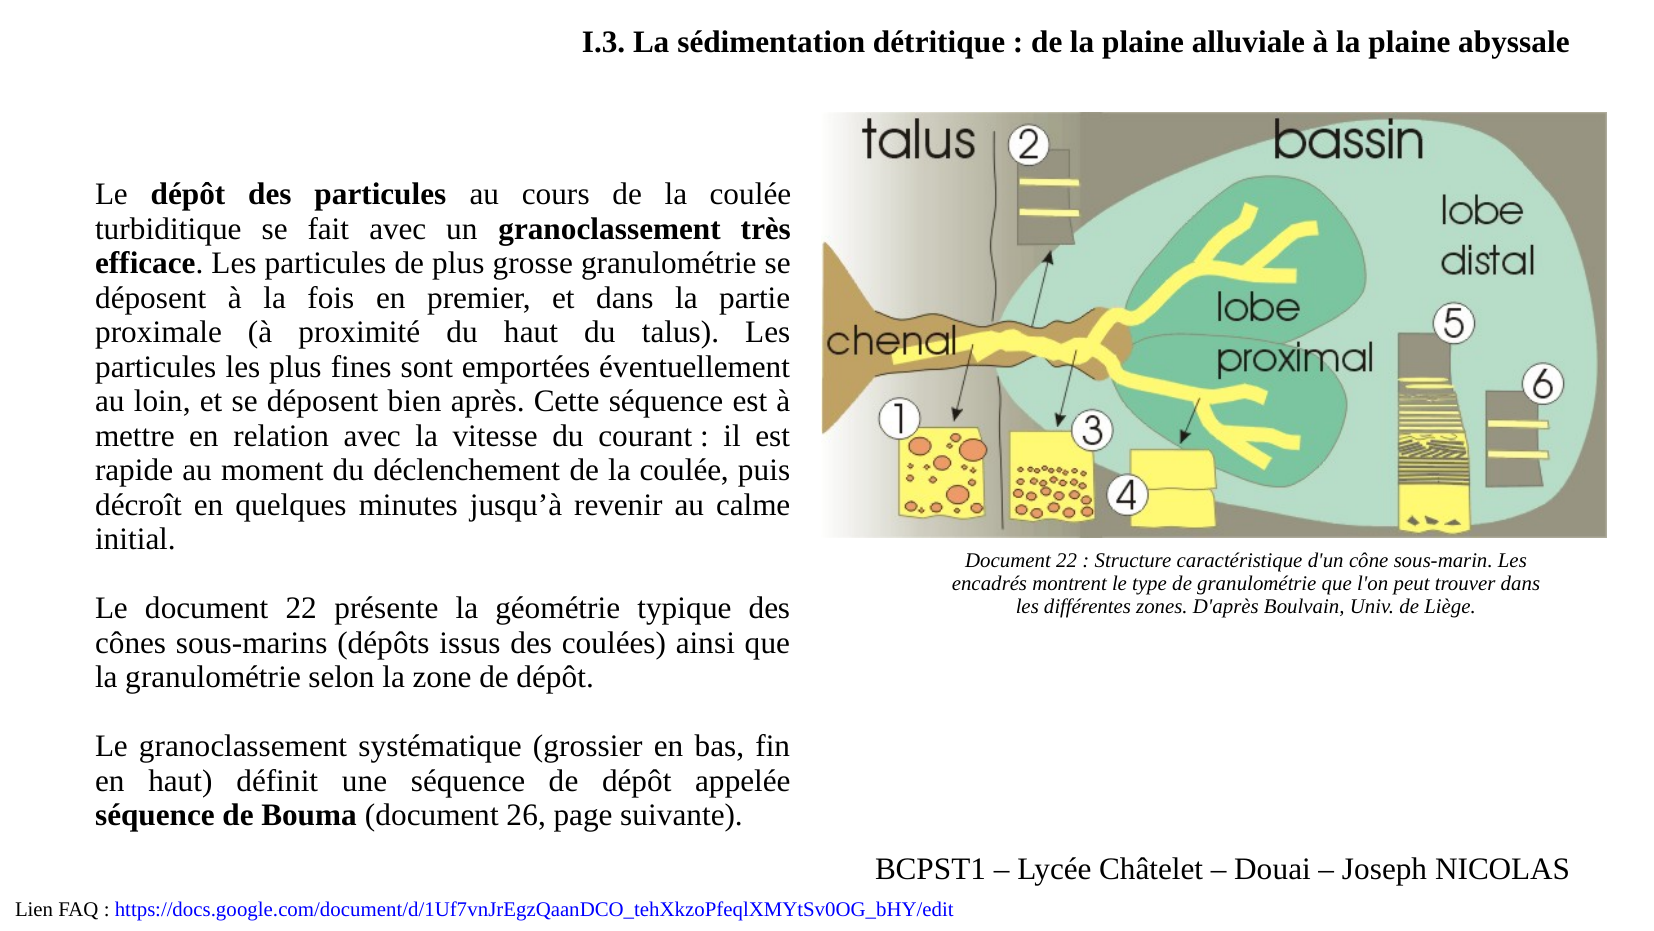

I.3. La sédimentation détritique : de la plaine alluviale à la plaine abyssale
Le dépôt des particules au cours de la coulée turbiditique se fait avec un granoclassement très efficace. Les particules de plus grosse granulométrie se déposent à la fois en premier, et dans la partie proximale (à proximité du haut du talus). Les particules les plus fines sont emportées éventuellement au loin, et se déposent bien après. Cette séquence est à mettre en relation avec la vitesse du courant : il est rapide au moment du déclenchement de la coulée, puis décroît en quelques minutes jusqu’à revenir au calme initial.
Le document 22 présente la géométrie typique des cônes sous-marins (dépôts issus des coulées) ainsi que la granulométrie selon la zone de dépôt.
Le granoclassement systématique (grossier en bas, fin en haut) définit une séquence de dépôt appelée séquence de Bouma (document 26, page suivante).
Document 22 : Structure caractéristique d'un cône sous-marin. Les encadrés montrent le type de granulométrie que l'on peut trouver dans les différentes zones. D'après Boulvain, Univ. de Liège.
BCPST1 – Lycée Châtelet – Douai – Joseph NICOLAS
Lien FAQ : https://docs.google.com/document/d/1Uf7vnJrEgzQaanDCO_tehXkzoPfeqlXMYtSv0OG_bHY/edit